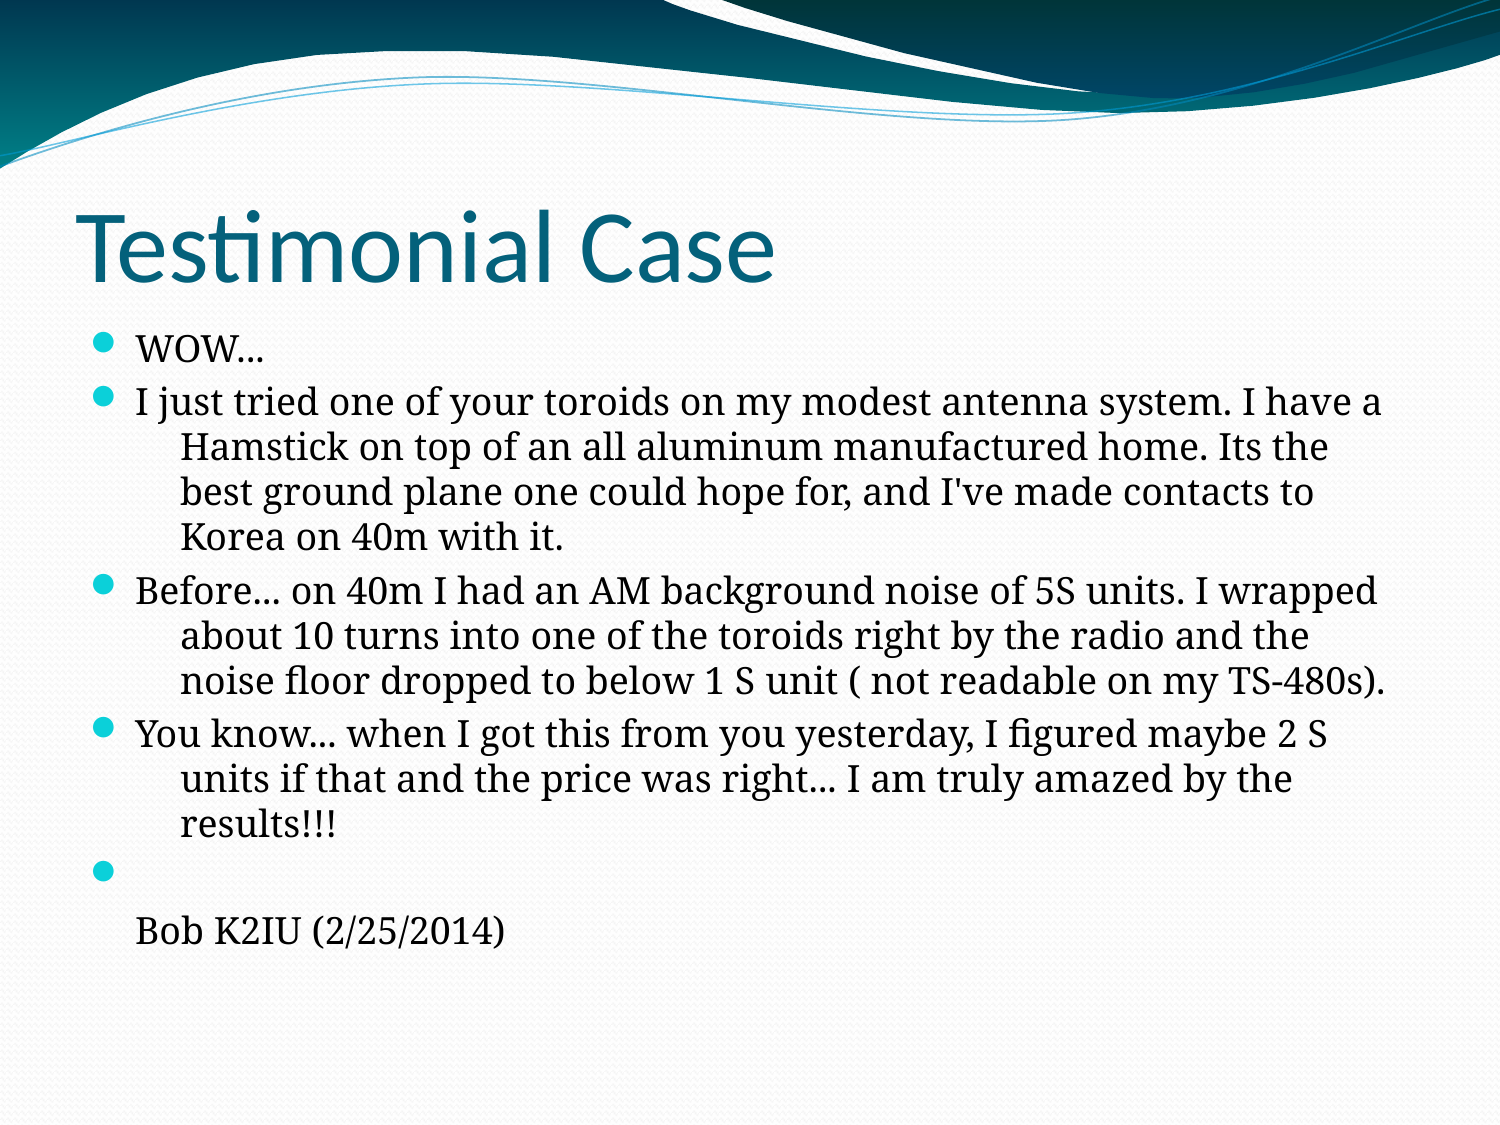

# Testimonial Case
WOW...
I just tried one of your toroids on my modest antenna system. I have a Hamstick on top of an all aluminum manufactured home. Its the best ground plane one could hope for, and I've made contacts to Korea on 40m with it.
Before... on 40m I had an AM background noise of 5S units. I wrapped about 10 turns into one of the toroids right by the radio and the noise floor dropped to below 1 S unit ( not readable on my TS-480s).
You know... when I got this from you yesterday, I figured maybe 2 S units if that and the price was right... I am truly amazed by the results!!!
Bob K2IU (2/25/2014)